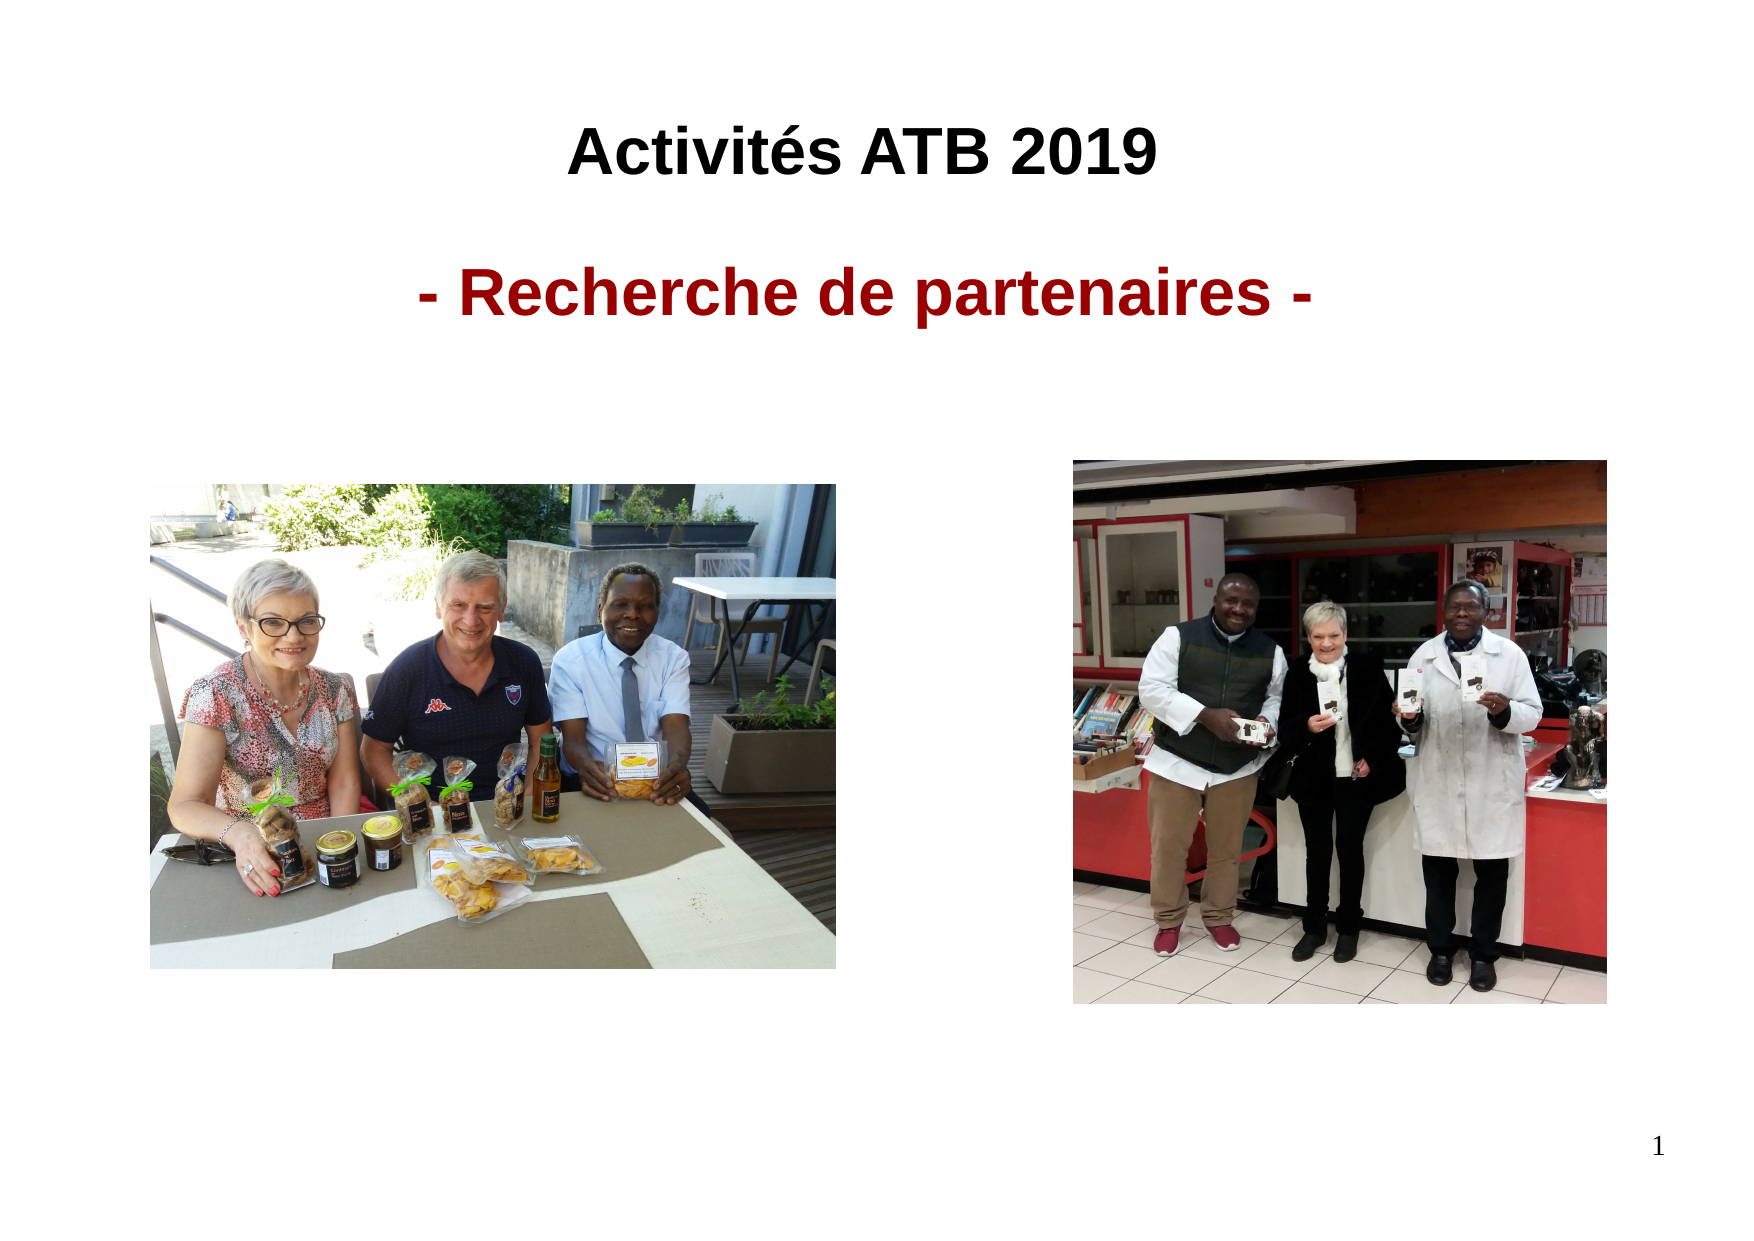

# Activités ATB 2019
- Recherche de partenaires -
1